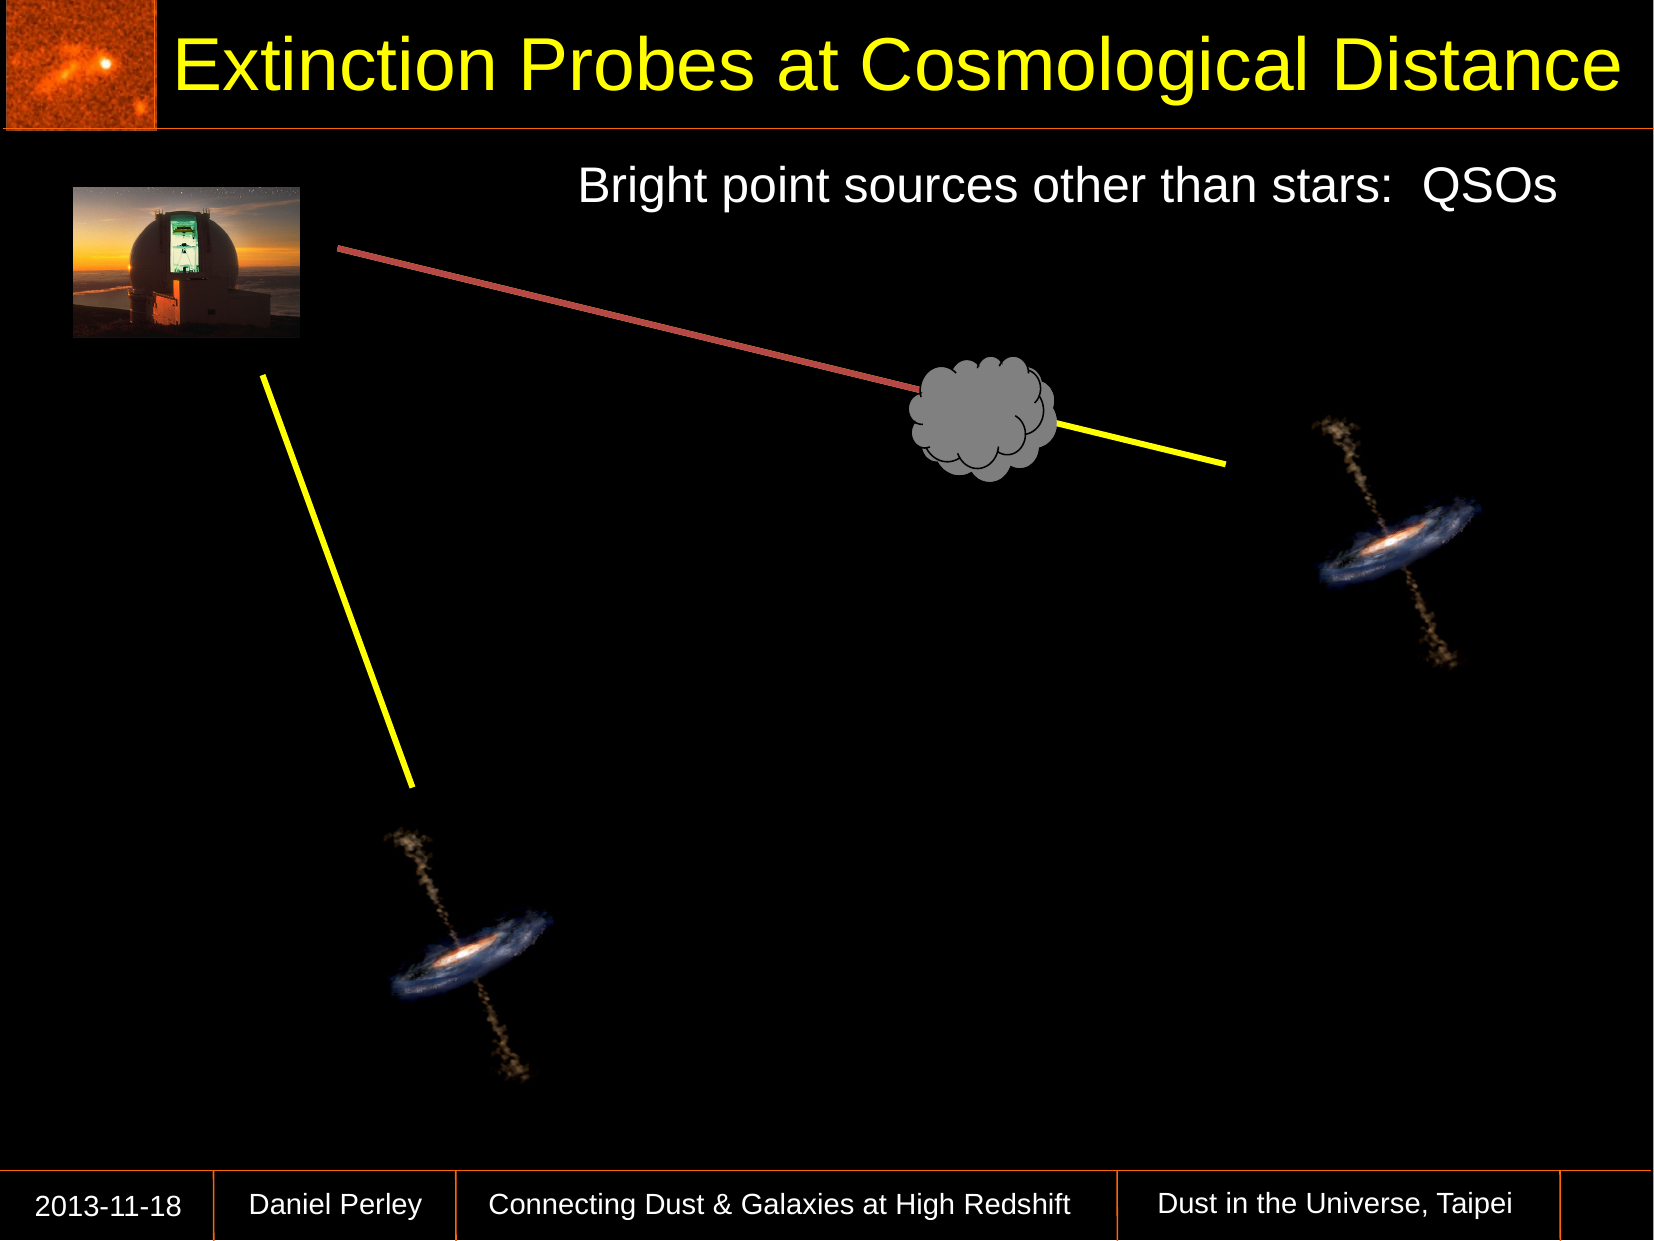

# Extinction Probes at Cosmological Distance
Bright point sources other than stars: QSOs
2013-11-18